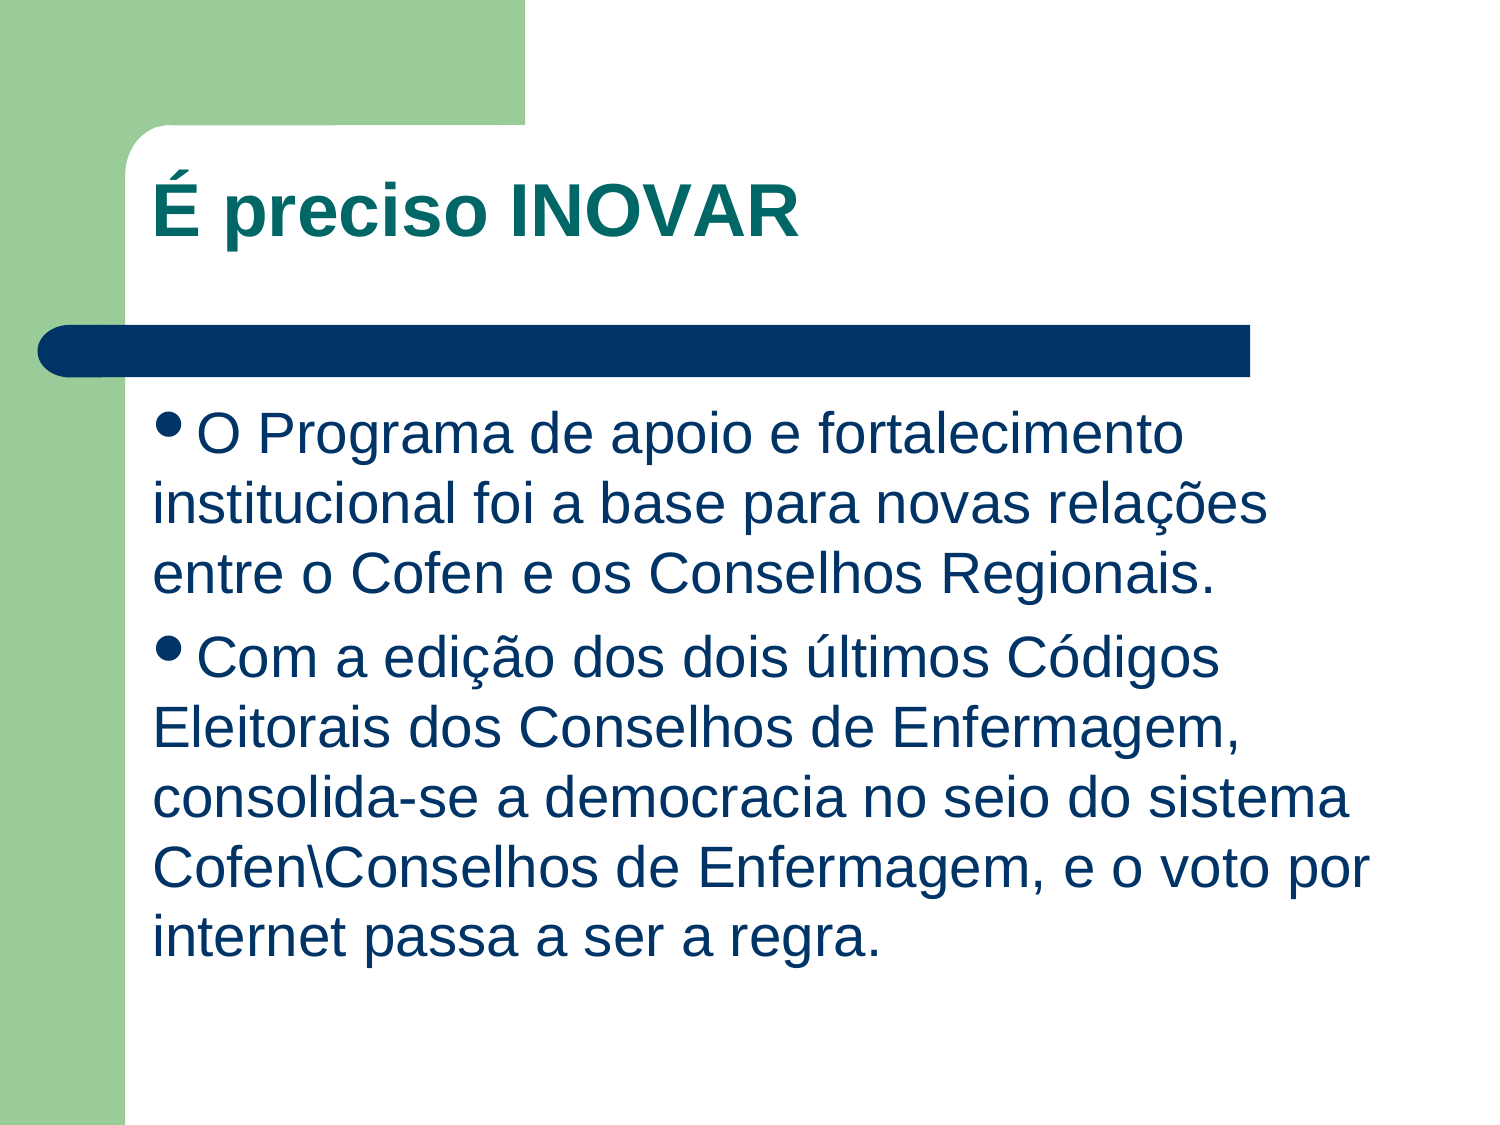

# É preciso INOVAR
O Programa de apoio e fortalecimento institucional foi a base para novas relações entre o Cofen e os Conselhos Regionais.
Com a edição dos dois últimos Códigos Eleitorais dos Conselhos de Enfermagem, consolida-se a democracia no seio do sistema Cofen\Conselhos de Enfermagem, e o voto por internet passa a ser a regra.